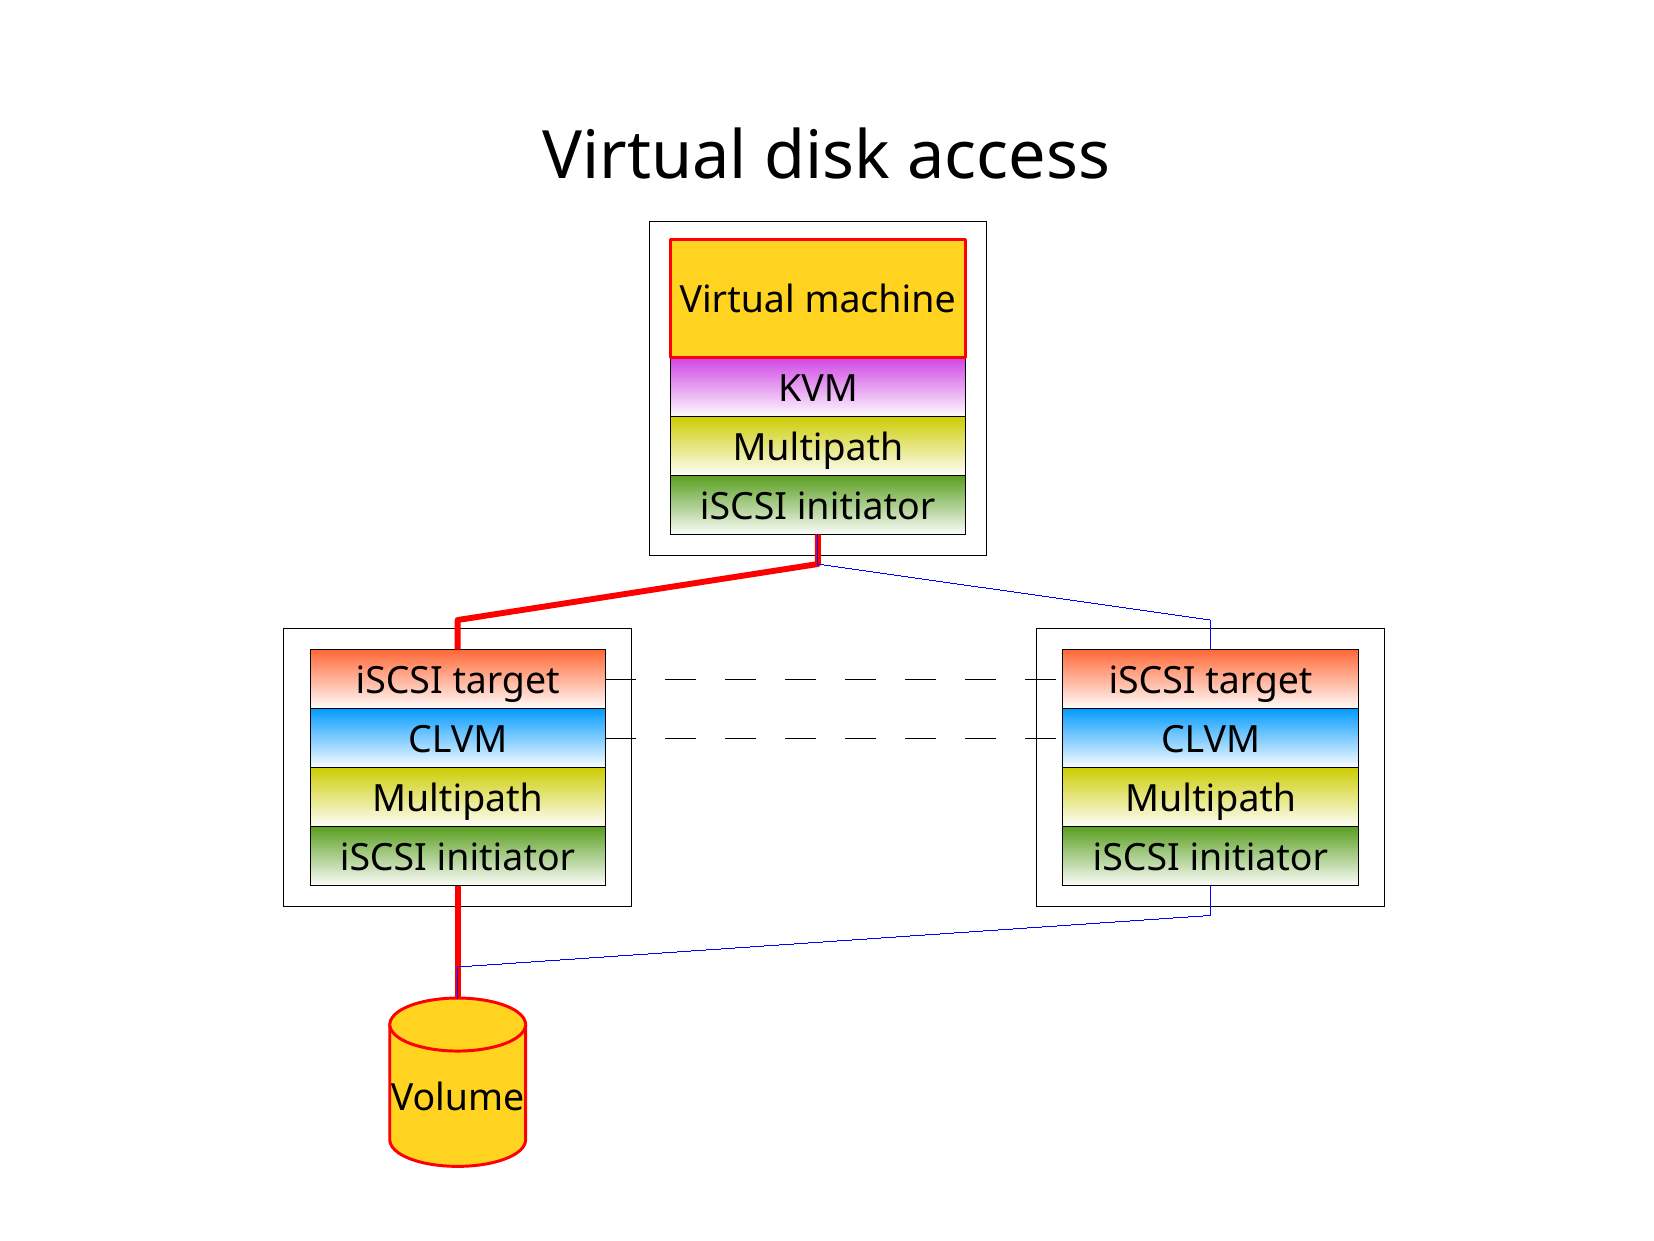

# Virtual disk access
Virtual machine
KVM
Multipath
iSCSI initiator
iSCSI target
iSCSI target
CLVM
CLVM
Multipath
Multipath
iSCSI initiator
iSCSI initiator
Volume